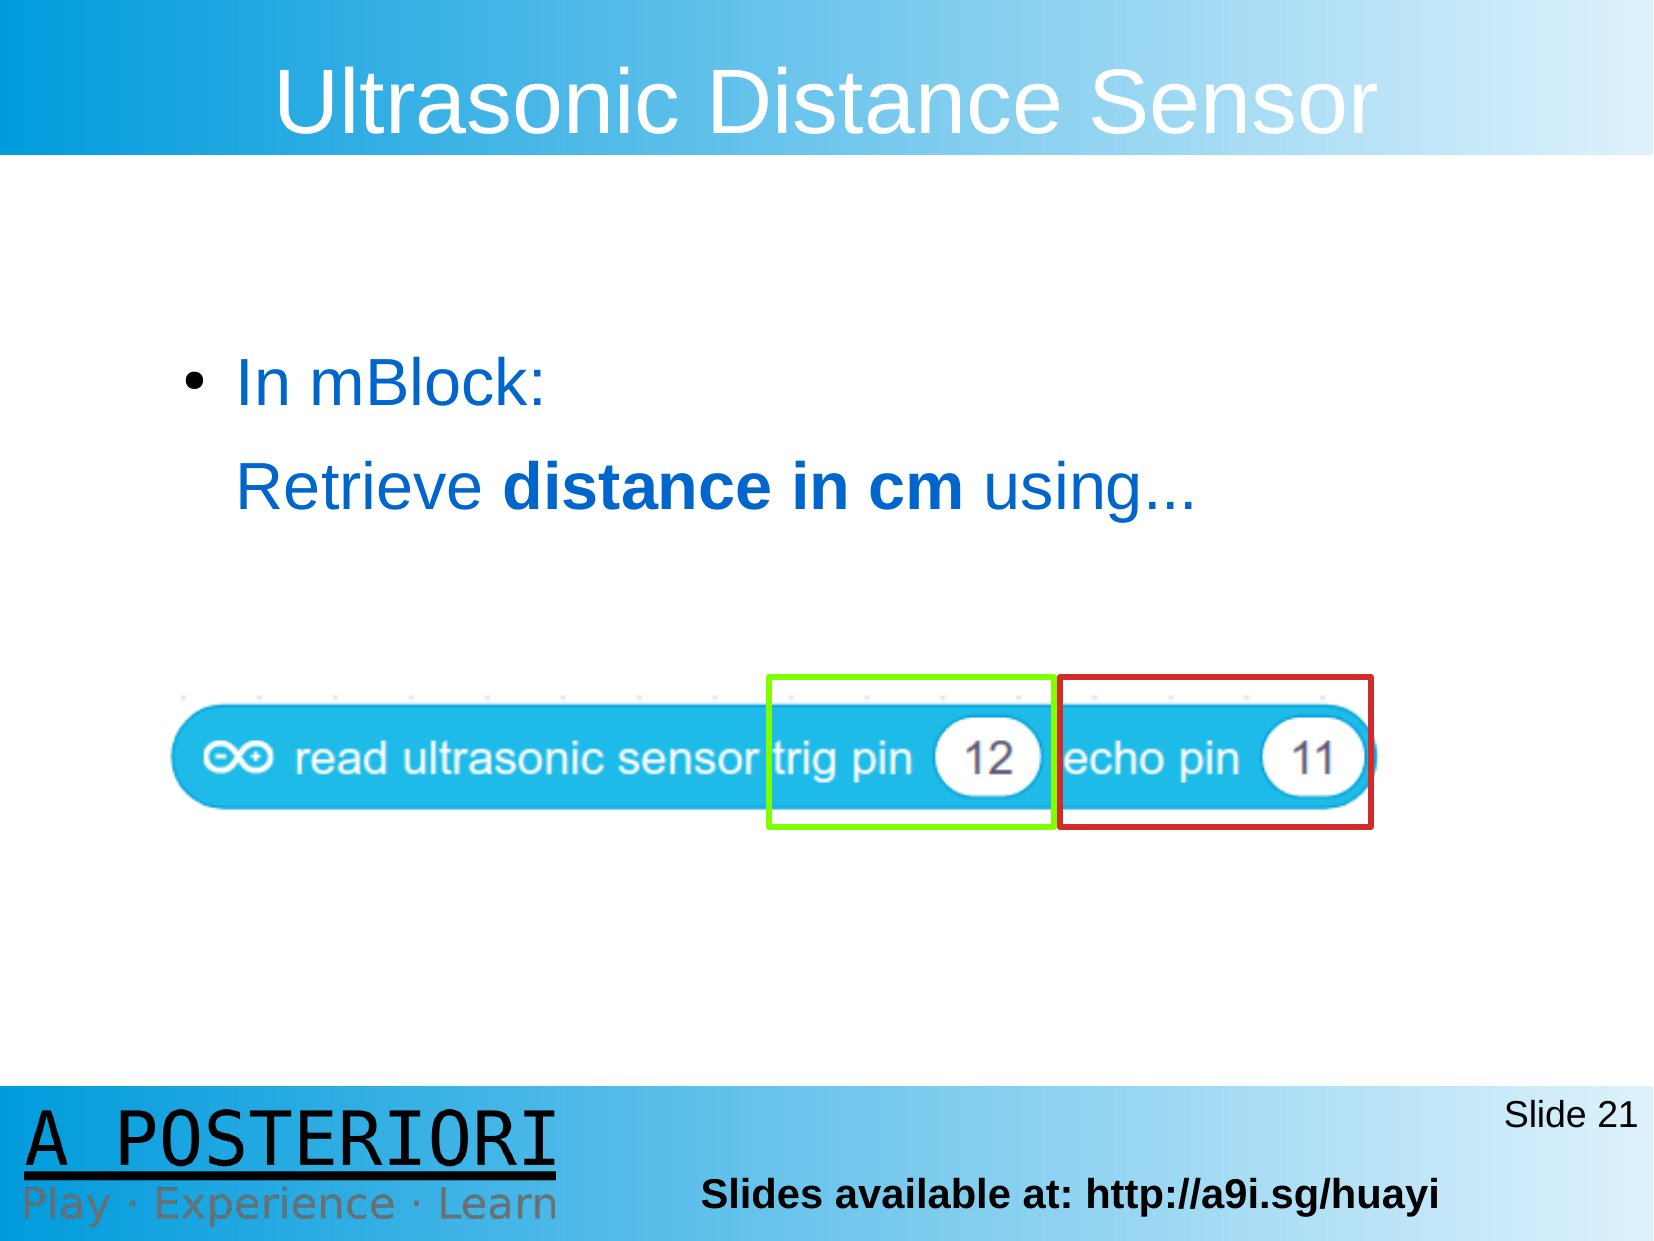

# Ultrasonic Distance Sensor
In mBlock:
Retrieve distance in cm using...